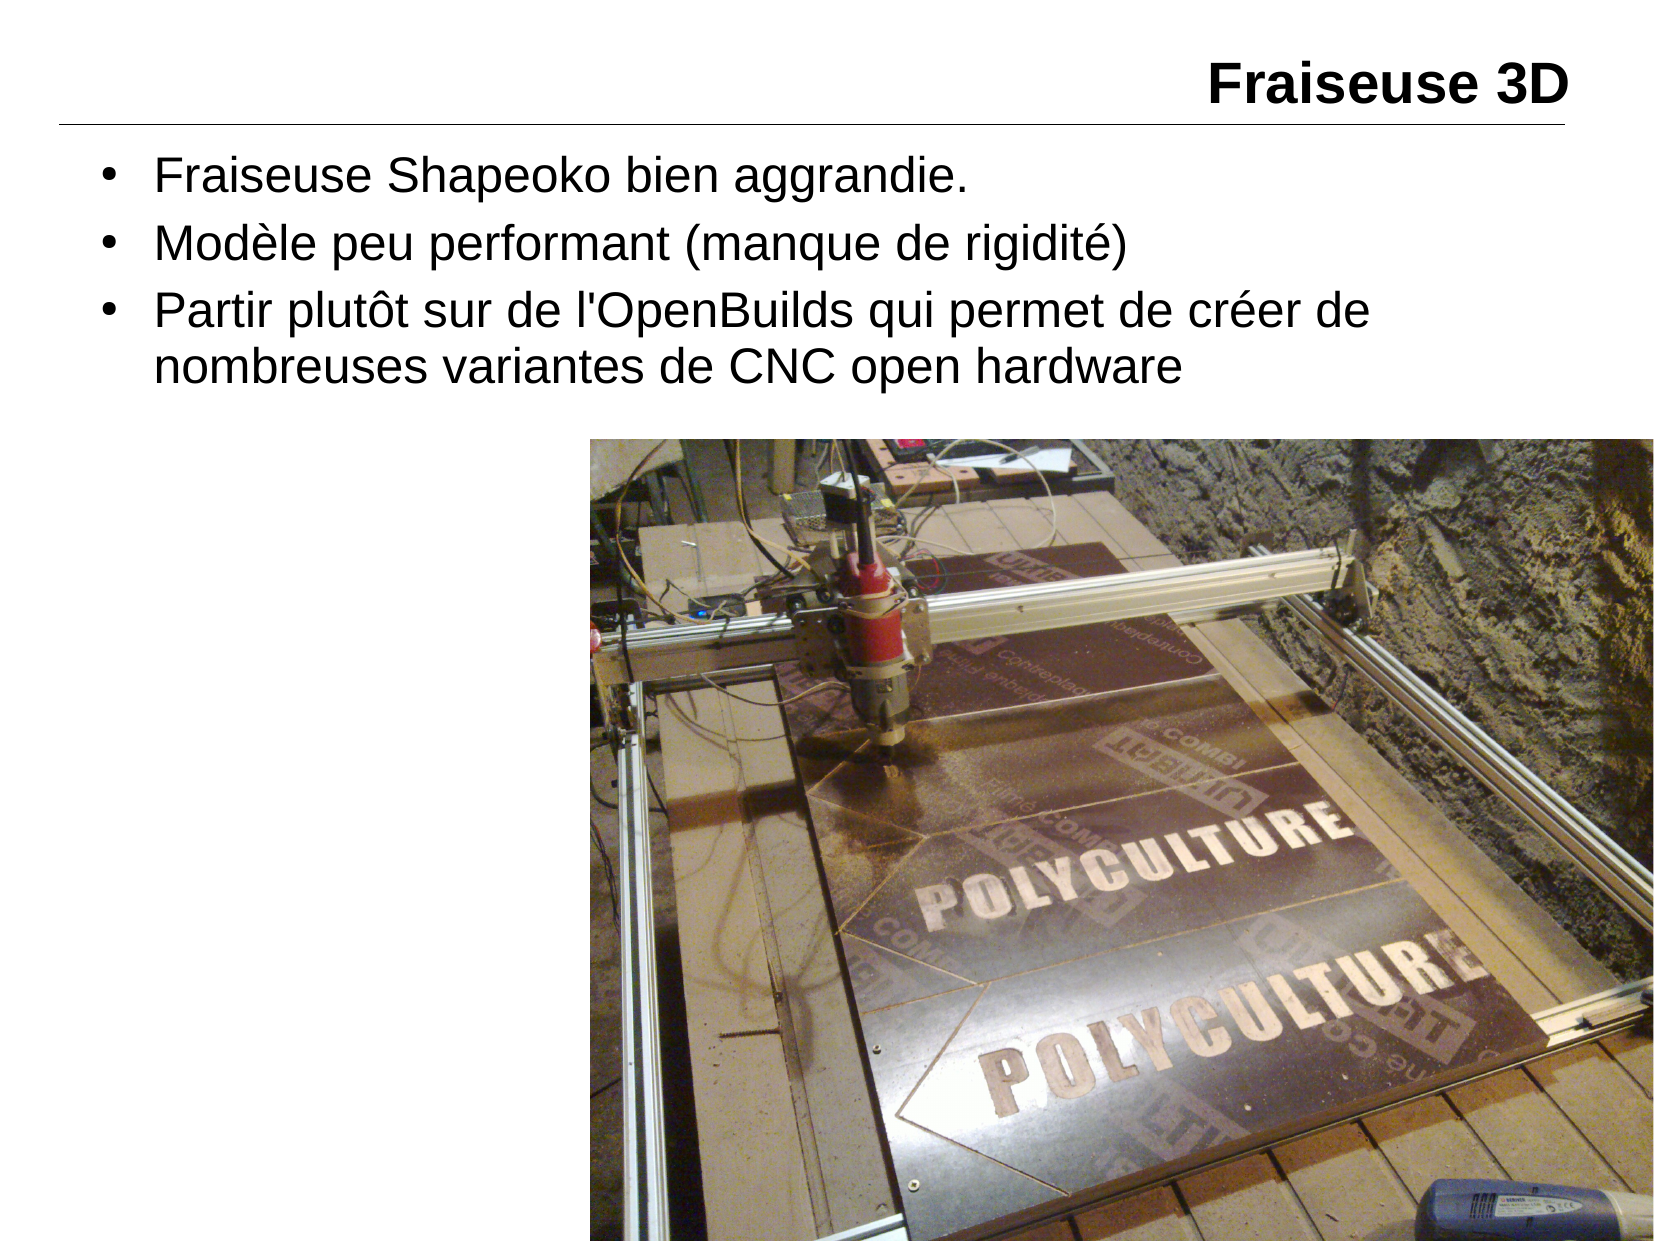

# Fraiseuse 3D
Fraiseuse Shapeoko bien aggrandie.
Modèle peu performant (manque de rigidité)
Partir plutôt sur de l'OpenBuilds qui permet de créer de nombreuses variantes de CNC open hardware
22